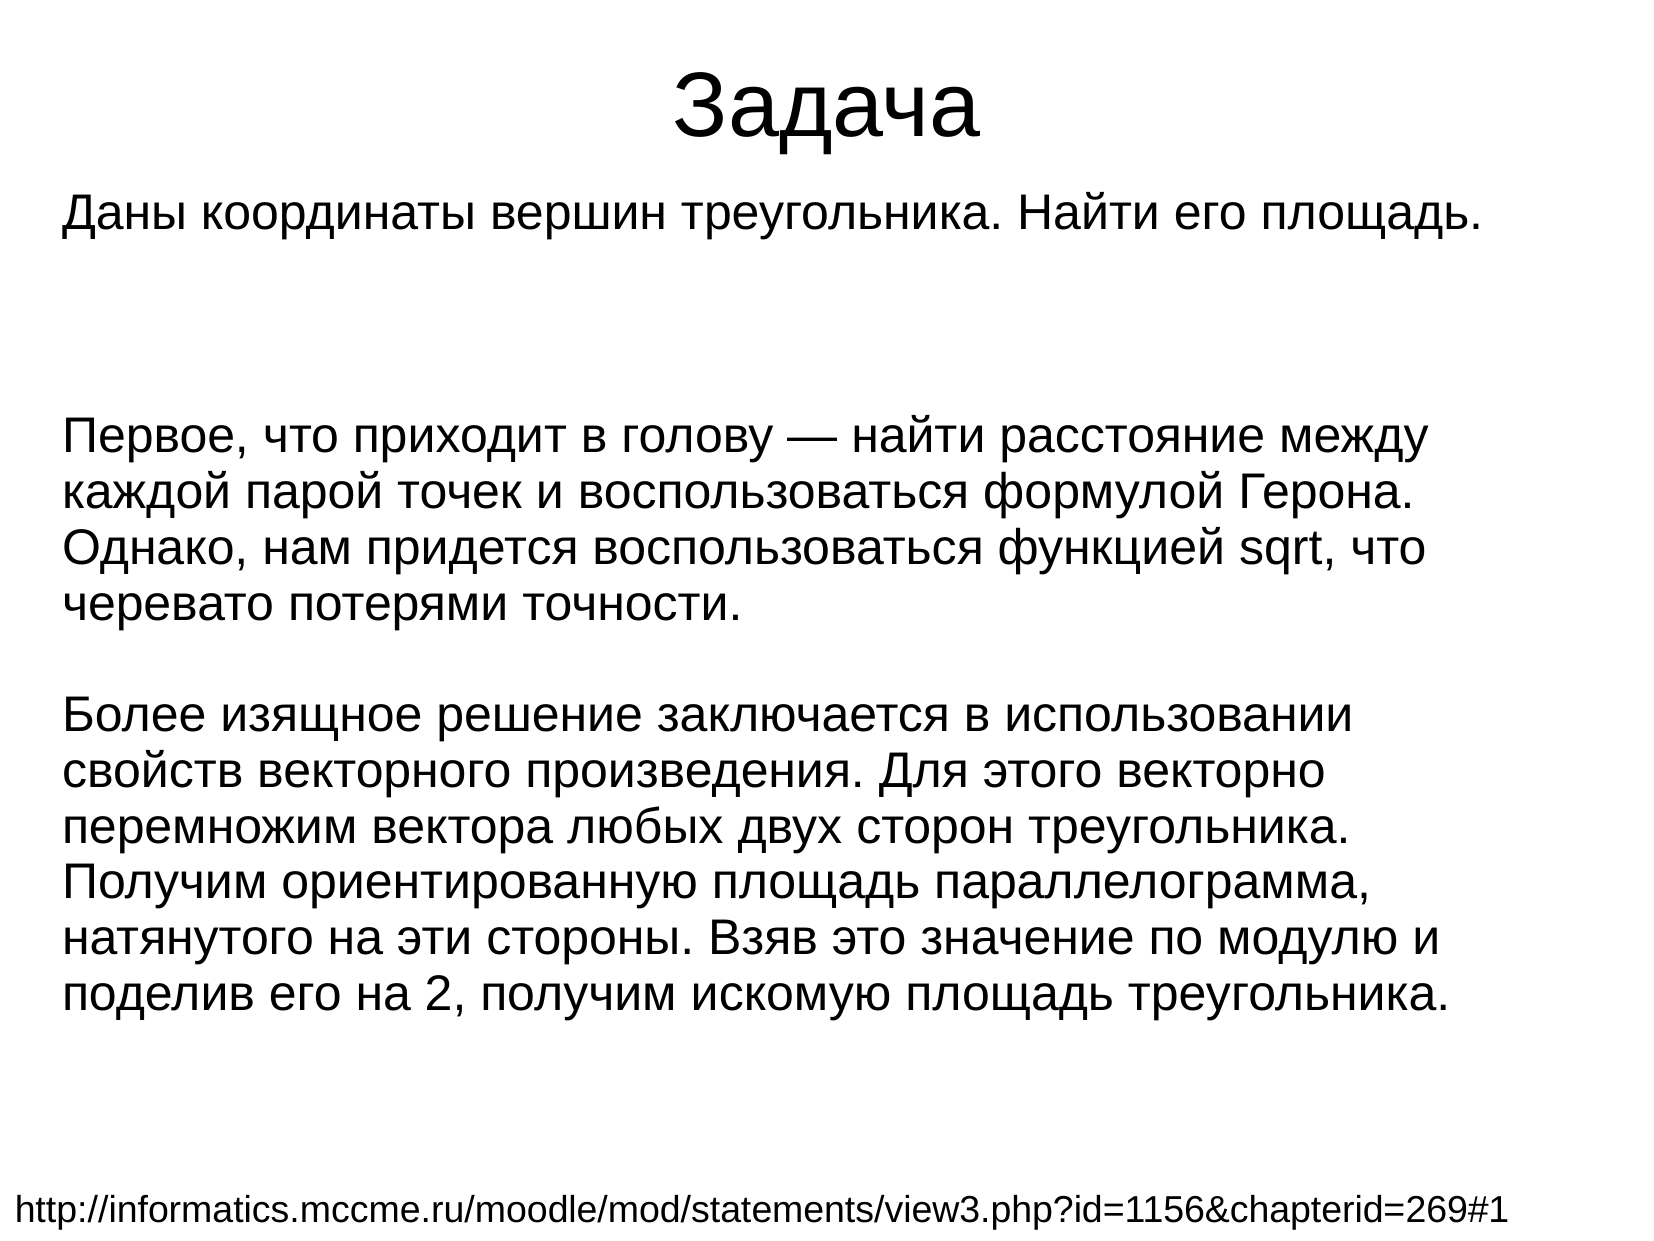

# Задача
Даны координаты вершин треугольника. Найти его площадь.
Первое, что приходит в голову — найти расстояние между
каждой парой точек и воспользоваться формулой Герона.
Однако, нам придется воспользоваться функцией sqrt, что
черевато потерями точности.
Более изящное решение заключается в использовании
свойств векторного произведения. Для этого векторно
перемножим вектора любых двух сторон треугольника.
Получим ориентированную площадь параллелограмма,
натянутого на эти стороны. Взяв это значение по модулю и
поделив его на 2, получим искомую площадь треугольника.
http://informatics.mccme.ru/moodle/mod/statements/view3.php?id=1156&chapterid=269#1